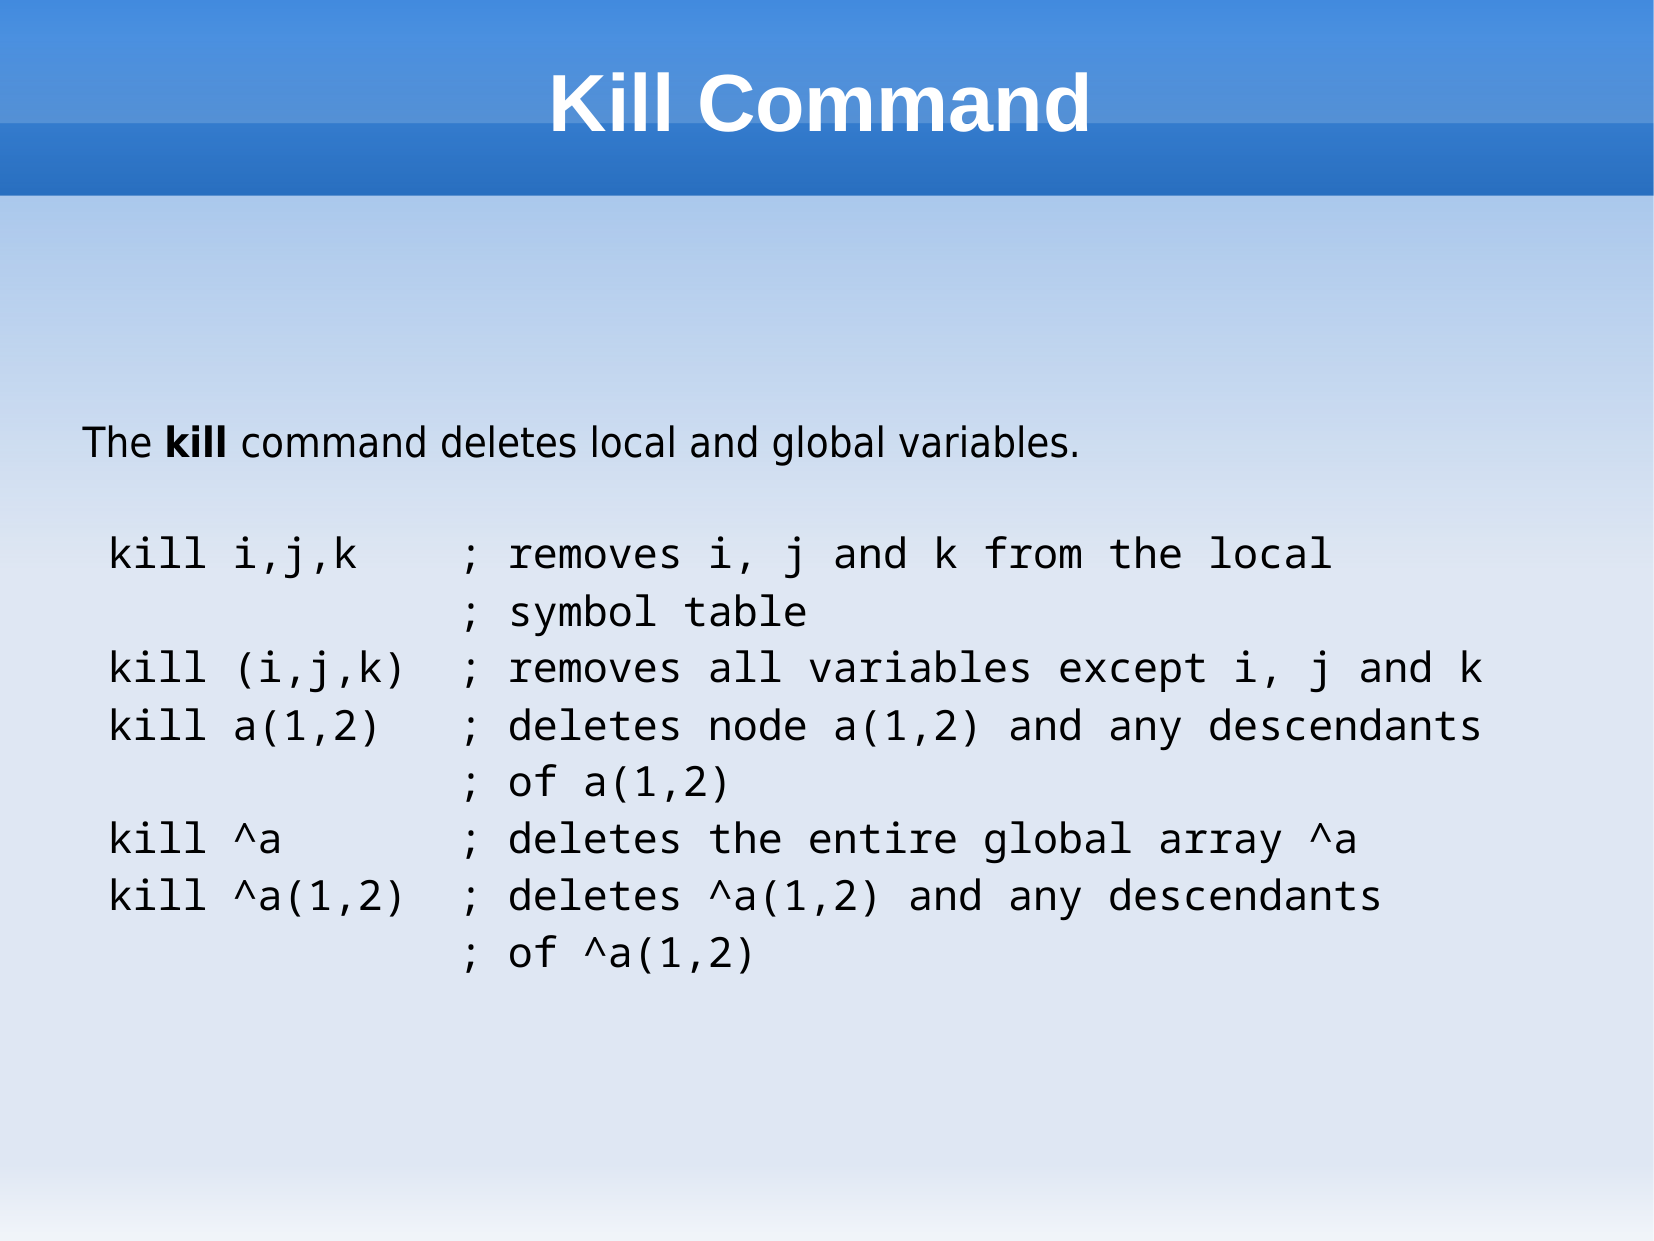

# Kill Command
The kill command deletes local and global variables.
 kill i,j,k		; removes i, j and k from the local
					; symbol table
 kill (i,j,k)	; removes all variables except i, j and k
 kill a(1,2)	; deletes node a(1,2) and any descendants
					; of a(1,2)
 kill ^a			; deletes the entire global array ^a
 kill ^a(1,2)	; deletes ^a(1,2) and any descendants
					; of ^a(1,2)